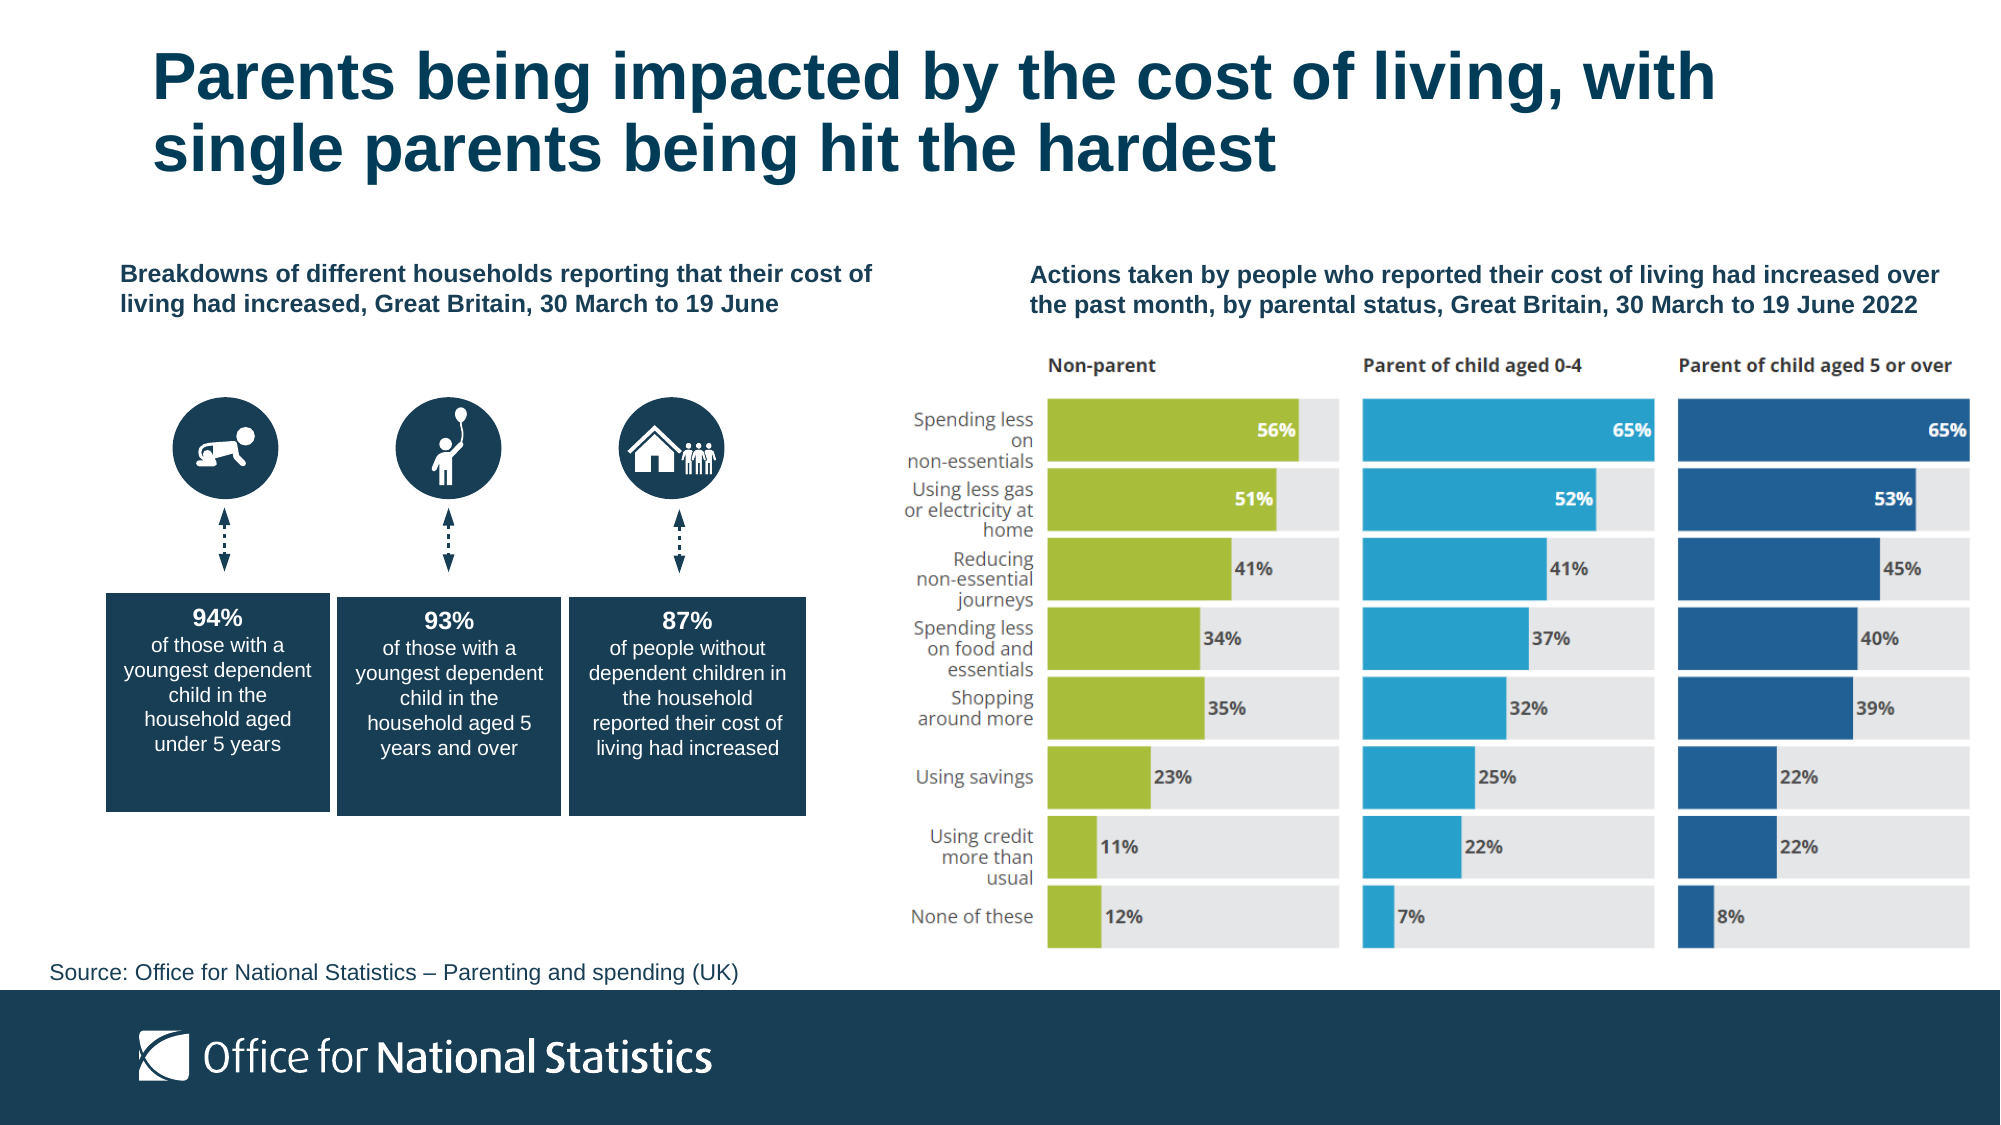

# Parents being impacted by the cost of living, with single parents being hit the hardest
Breakdowns of different households reporting that their cost of living had increased, Great Britain, 30 March to 19 June
94%
of those with a youngest dependent child in the household aged under 5 years
93%
of those with a youngest dependent child in the household aged 5 years and over
87%
of people without dependent children in the household reported their cost of living had increased
Actions taken by people who reported their cost of living had increased over the past month, by parental status, Great Britain, 30 March to 19 June 2022
Source: Office for National Statistics – Parenting and spending (UK)